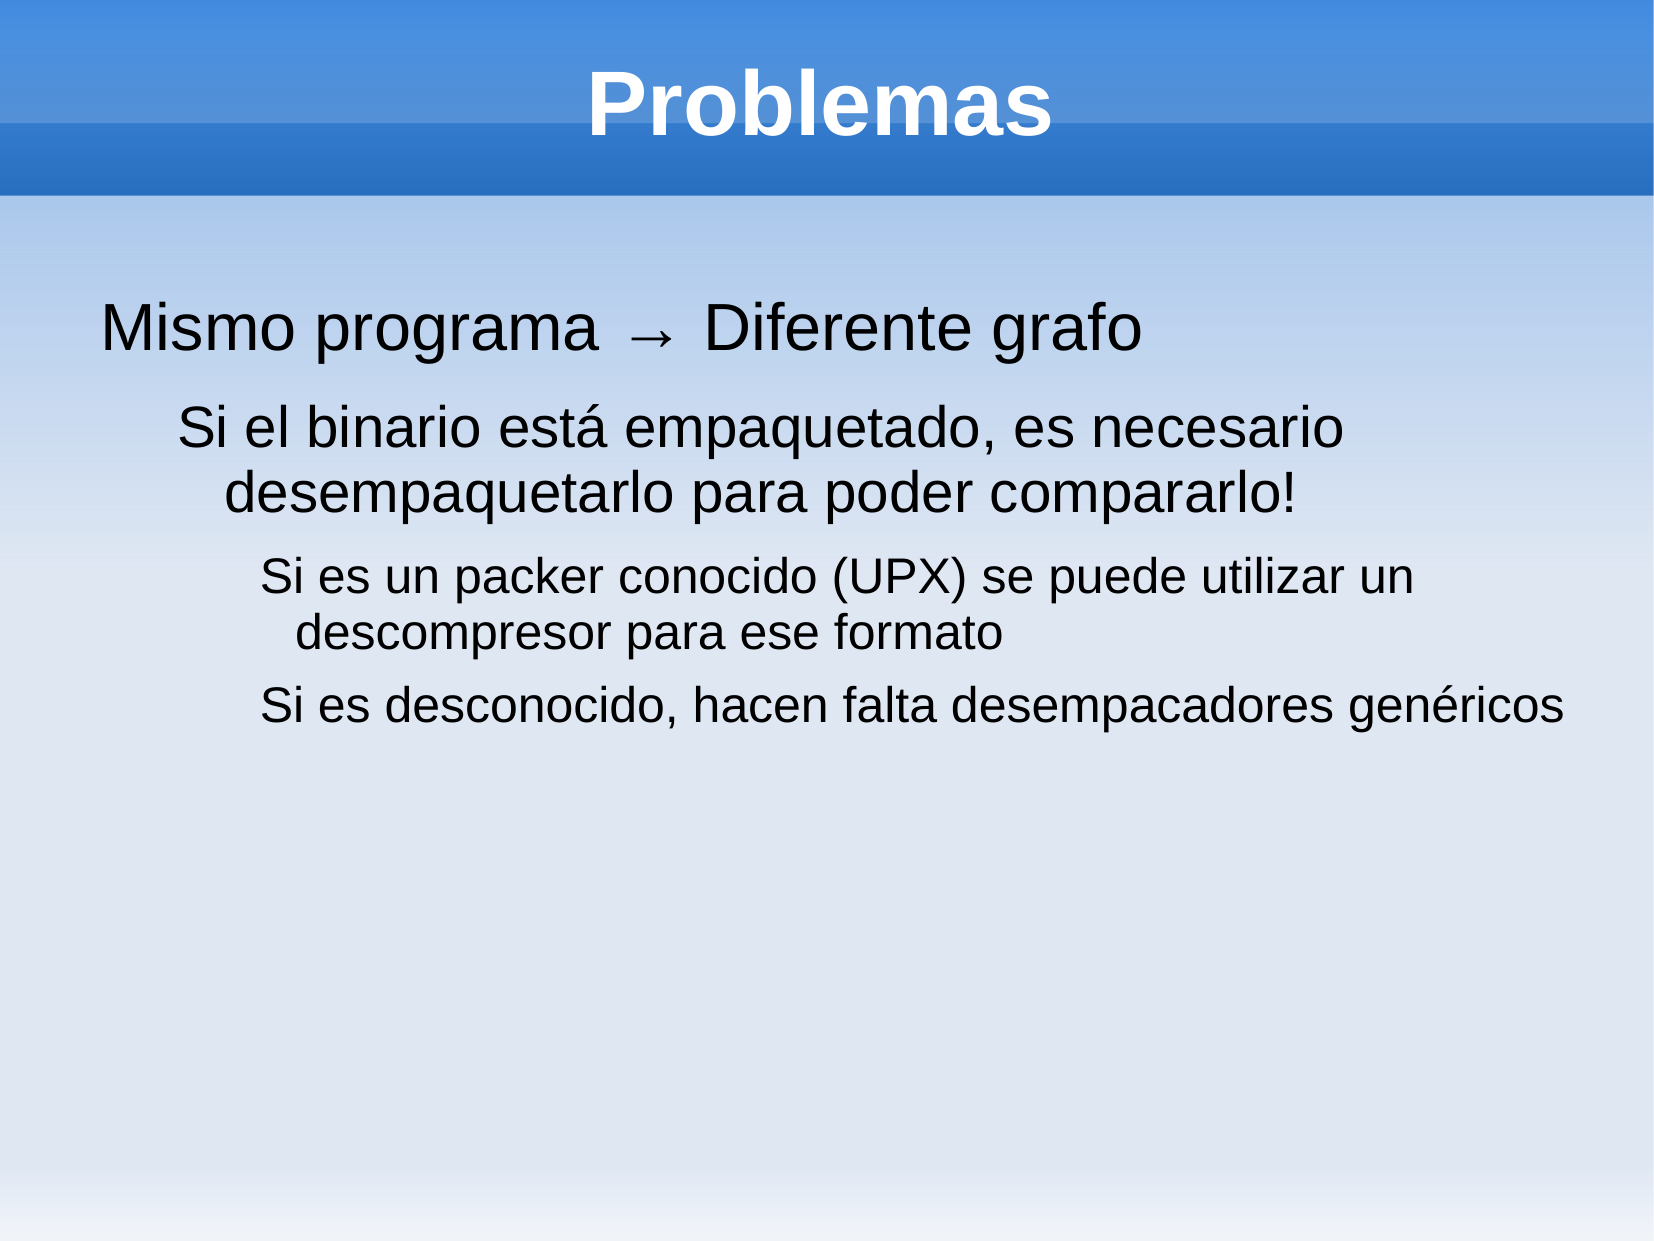

# Problemas
Mismo programa → Diferente grafo
Si el binario está empaquetado, es necesario desempaquetarlo para poder compararlo!
Si es un packer conocido (UPX) se puede utilizar un descompresor para ese formato
Si es desconocido, hacen falta desempacadores genéricos